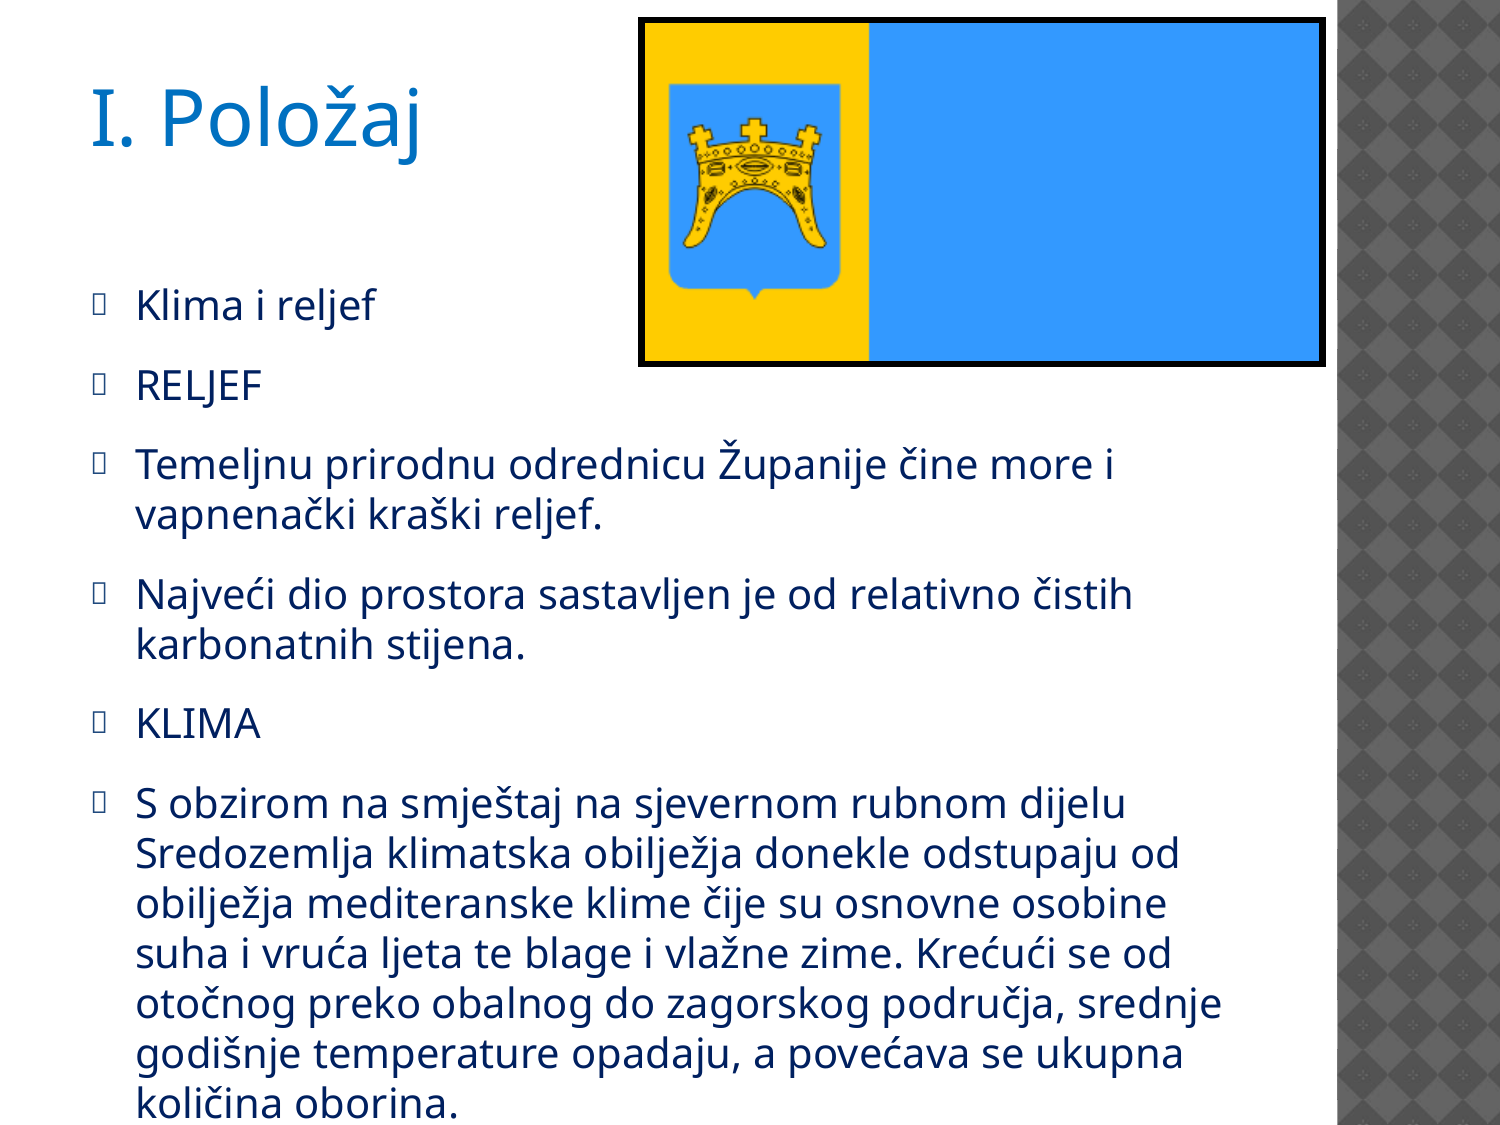

# I. Položaj
Klima i reljef
RELJEF
Temeljnu prirodnu odrednicu Županije čine more i vapnenački kraški reljef.
Najveći dio prostora sastavljen je od relativno čistih karbonatnih stijena.
KLIMA
S obzirom na smještaj na sjevernom rubnom dijelu Sredozemlja klimatska obilježja donekle odstupaju od obilježja mediteranske klime čije su osnovne osobine suha i vruća ljeta te blage i vlažne zime. Krećući se od otočnog preko obalnog do zagorskog područja, srednje godišnje temperature opadaju, a povećava se ukupna količina oborina.